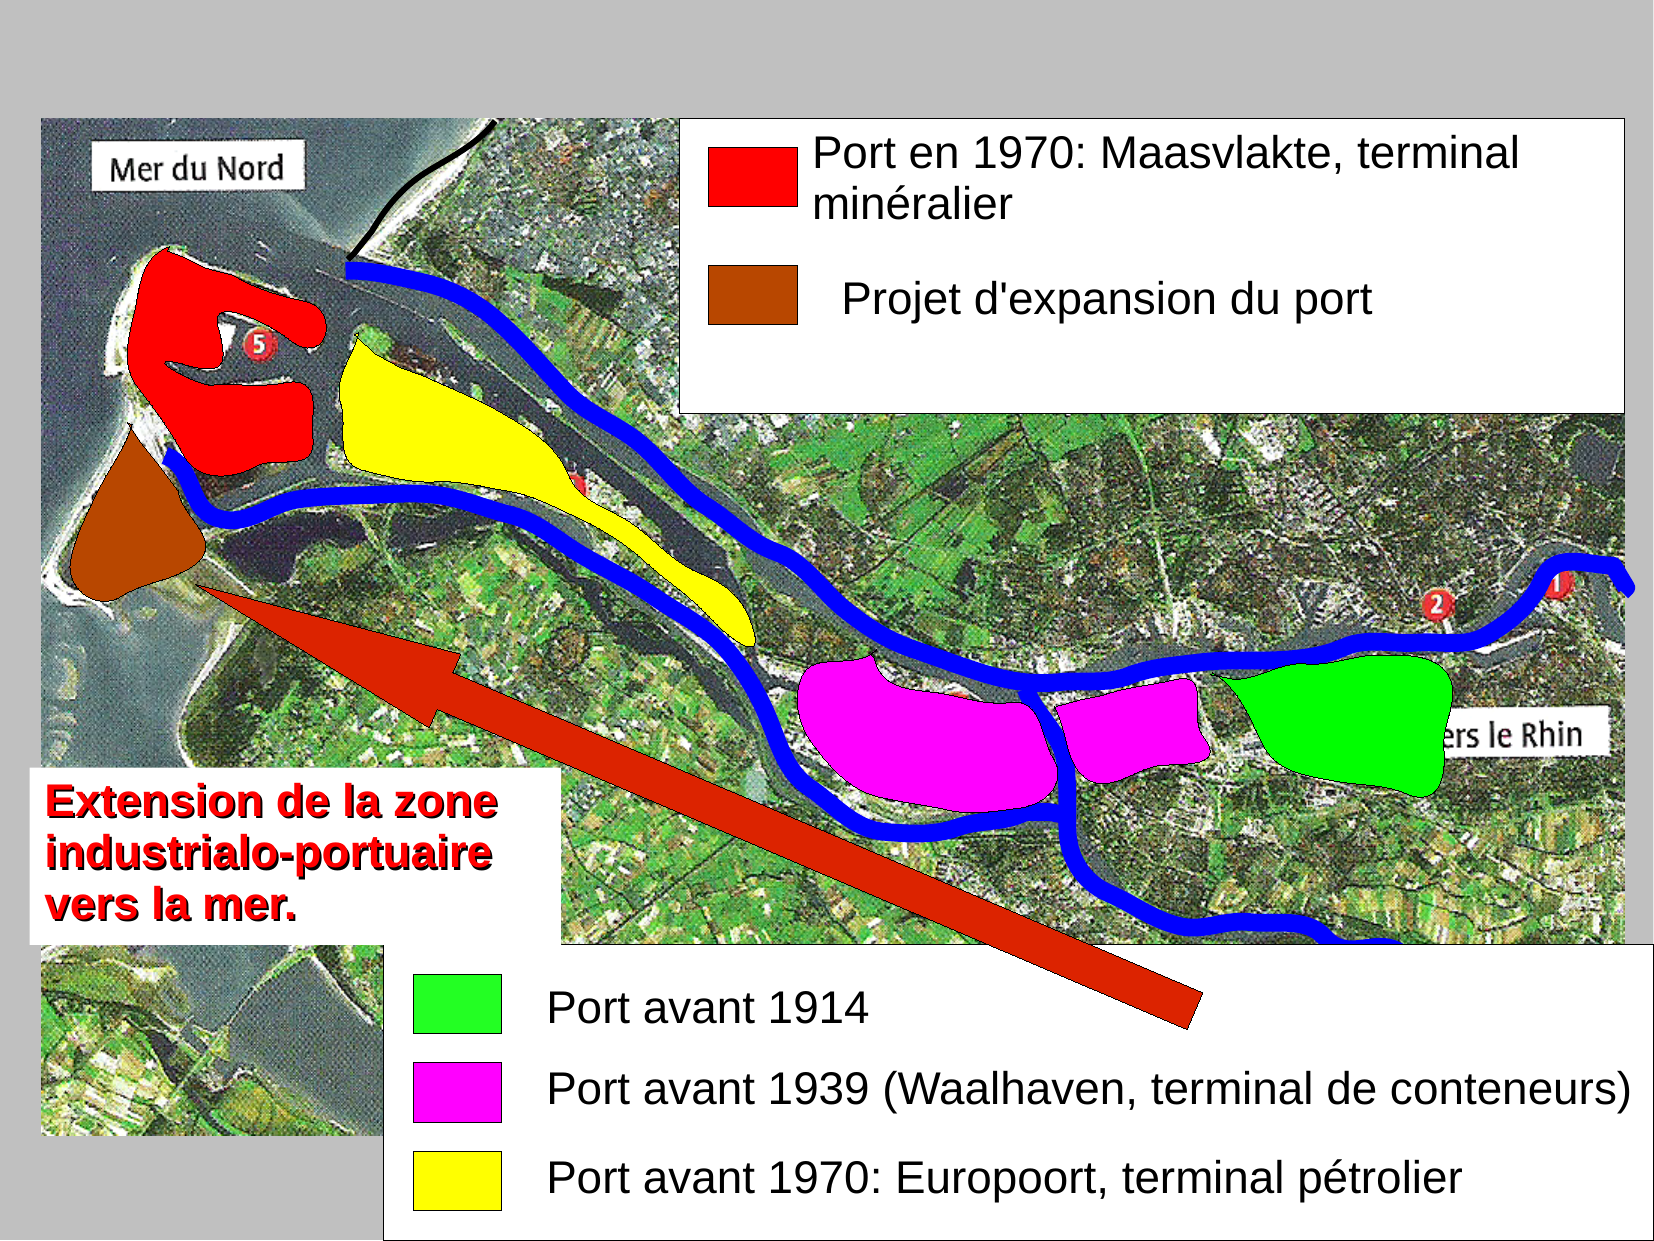

Port en 1970: Maasvlakte, terminal minéralier
Projet d'expansion du port
Extension de la zone industrialo-portuaire vers la mer.
Port avant 1914
Port avant 1939 (Waalhaven, terminal de conteneurs)
Port avant 1970: Europoort, terminal pétrolier